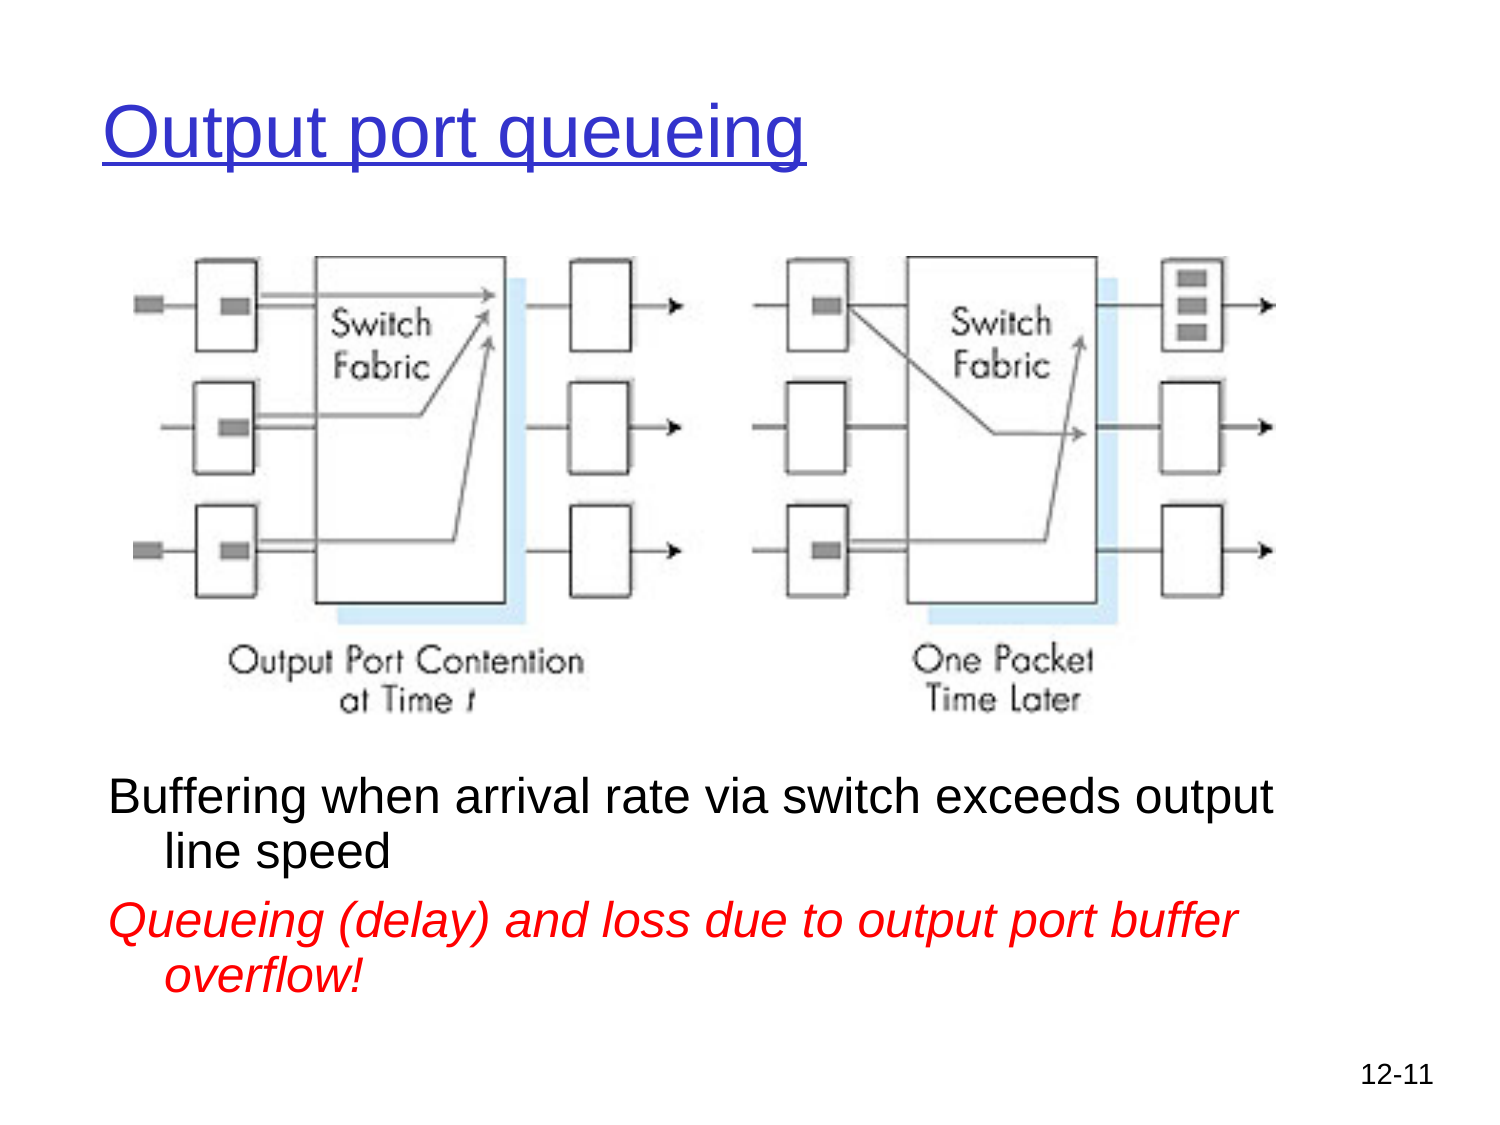

# Output port queueing
Buffering when arrival rate via switch exceeds output line speed
Queueing (delay) and loss due to output port buffer overflow!
11